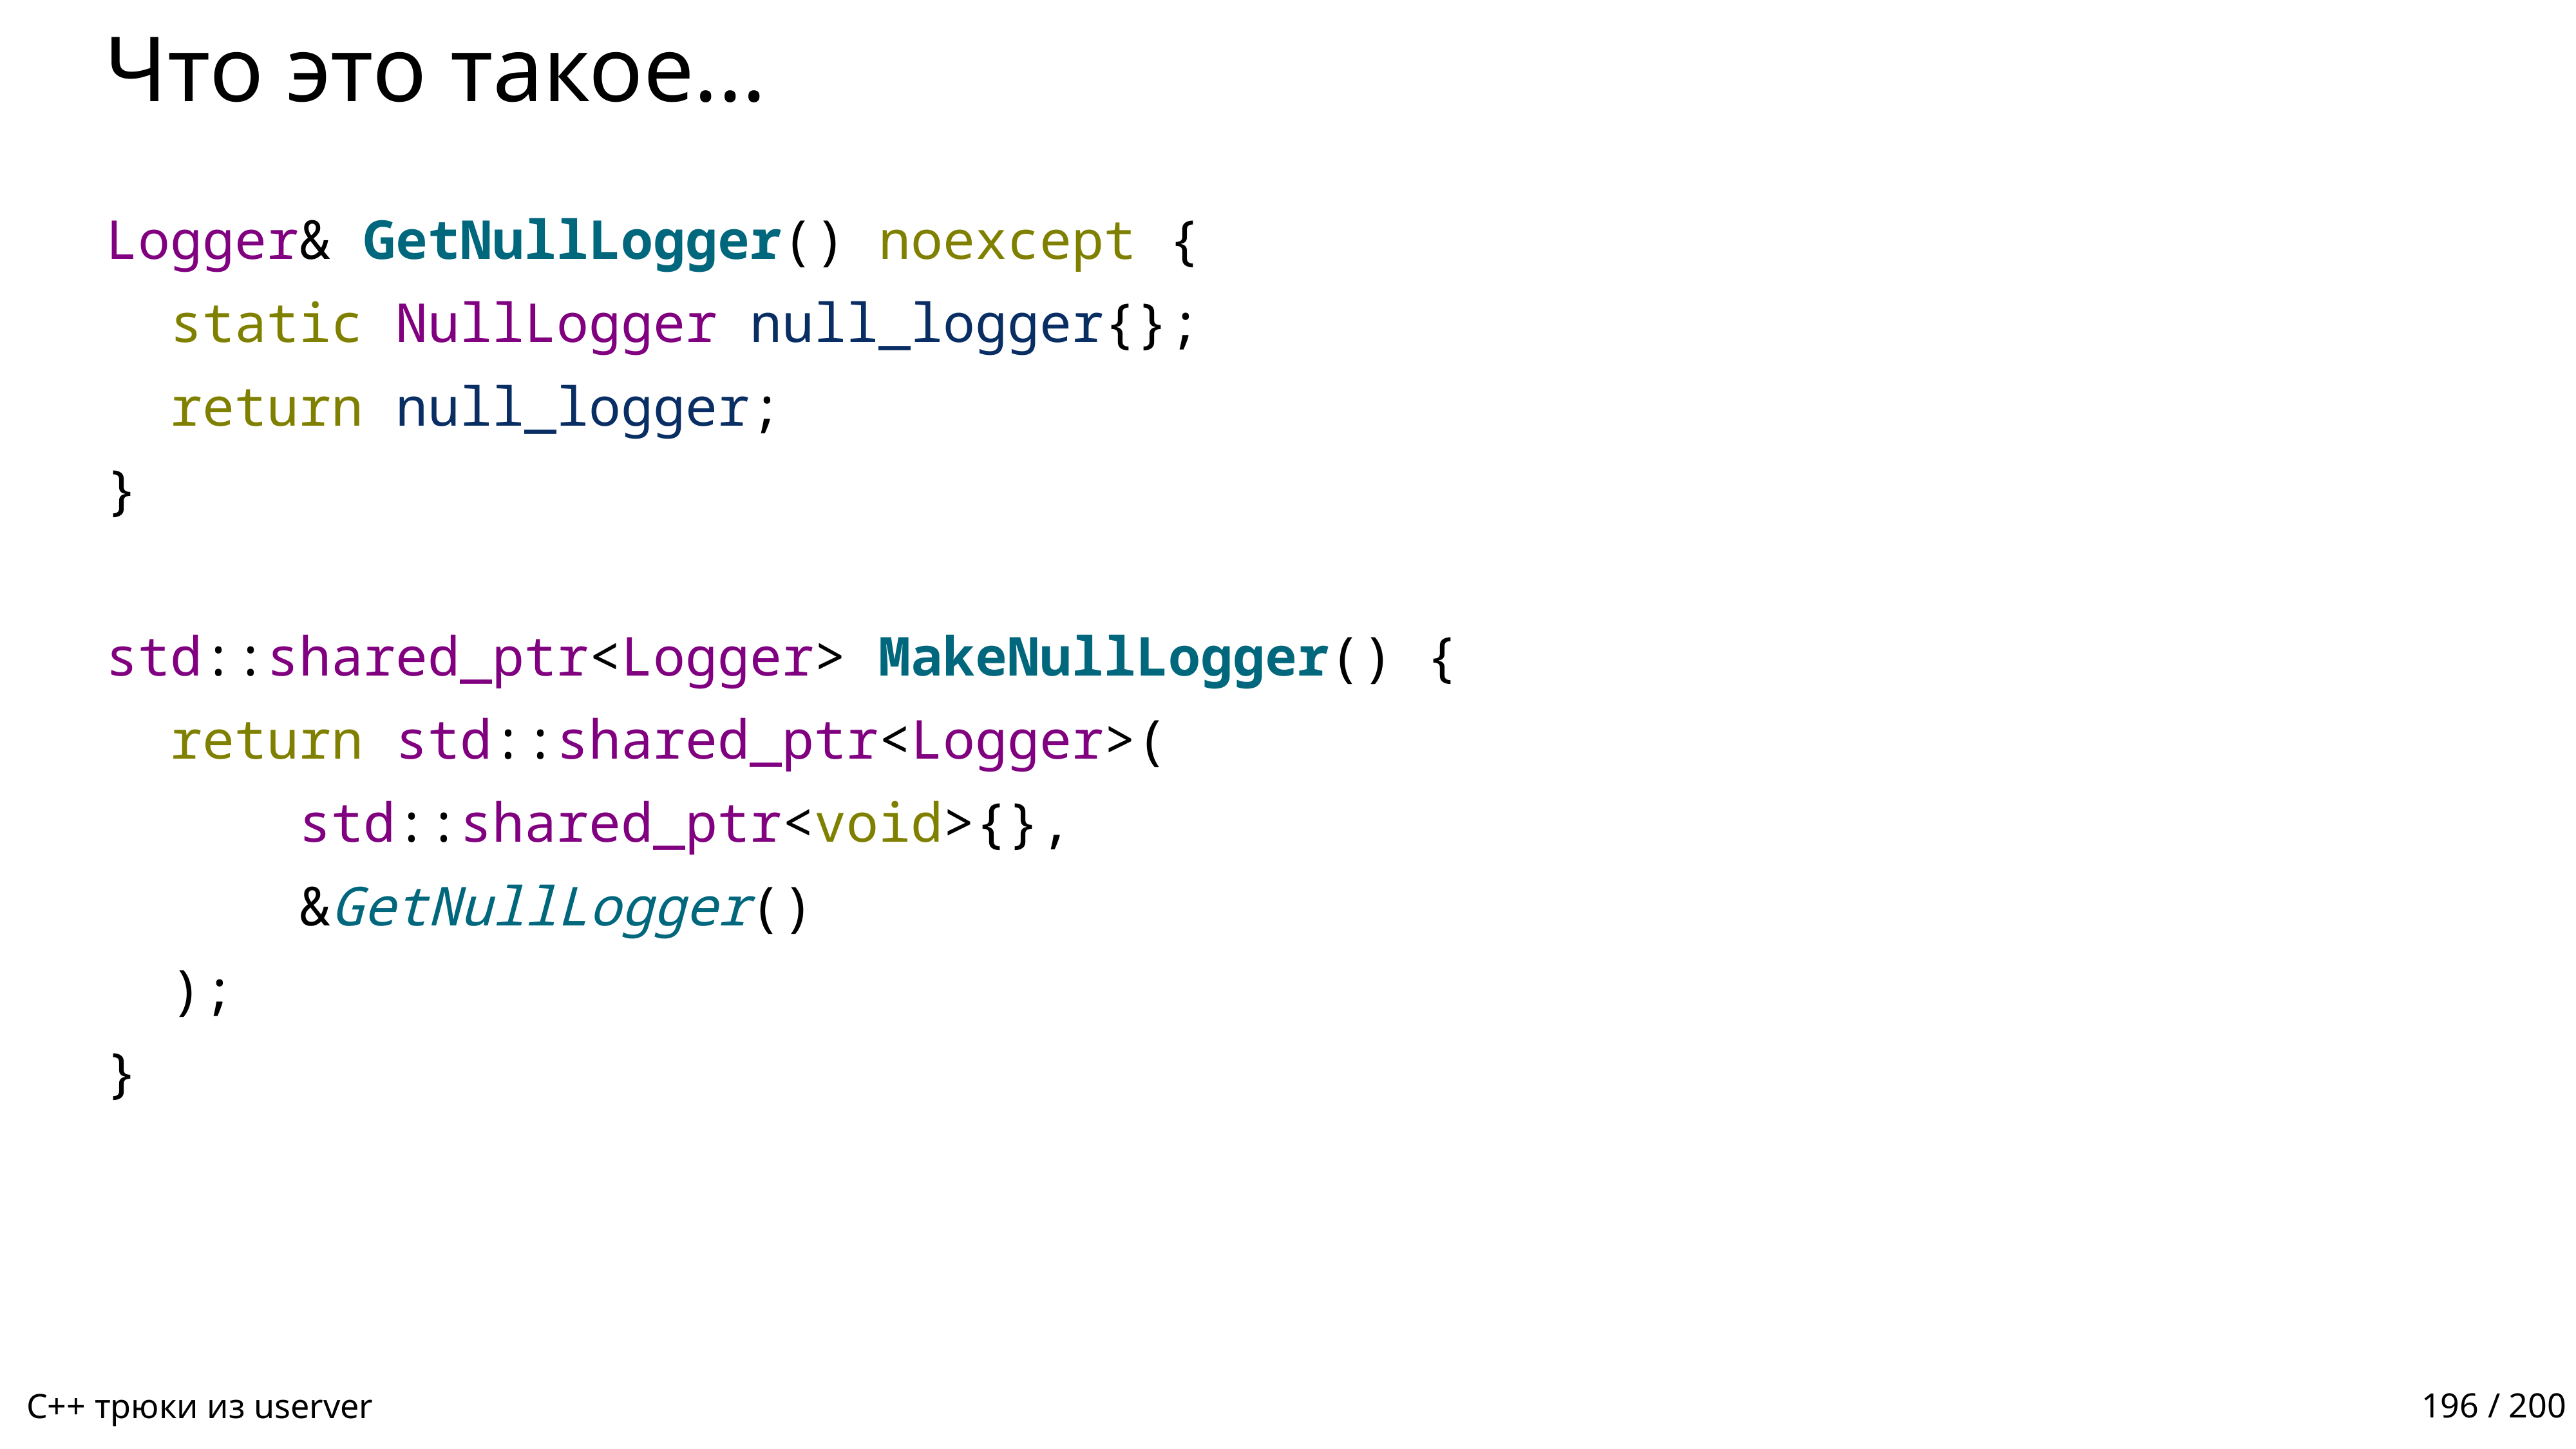

Что это такое...
# Logger& GetNullLogger() noexcept {
 static NullLogger null_logger{};
 return null_logger;
}
std::shared_ptr<Logger> MakeNullLogger() {
 return std::shared_ptr<Logger>(
 std::shared_ptr<void>{},
 &GetNullLogger()
 );
}
C++ трюки из userver